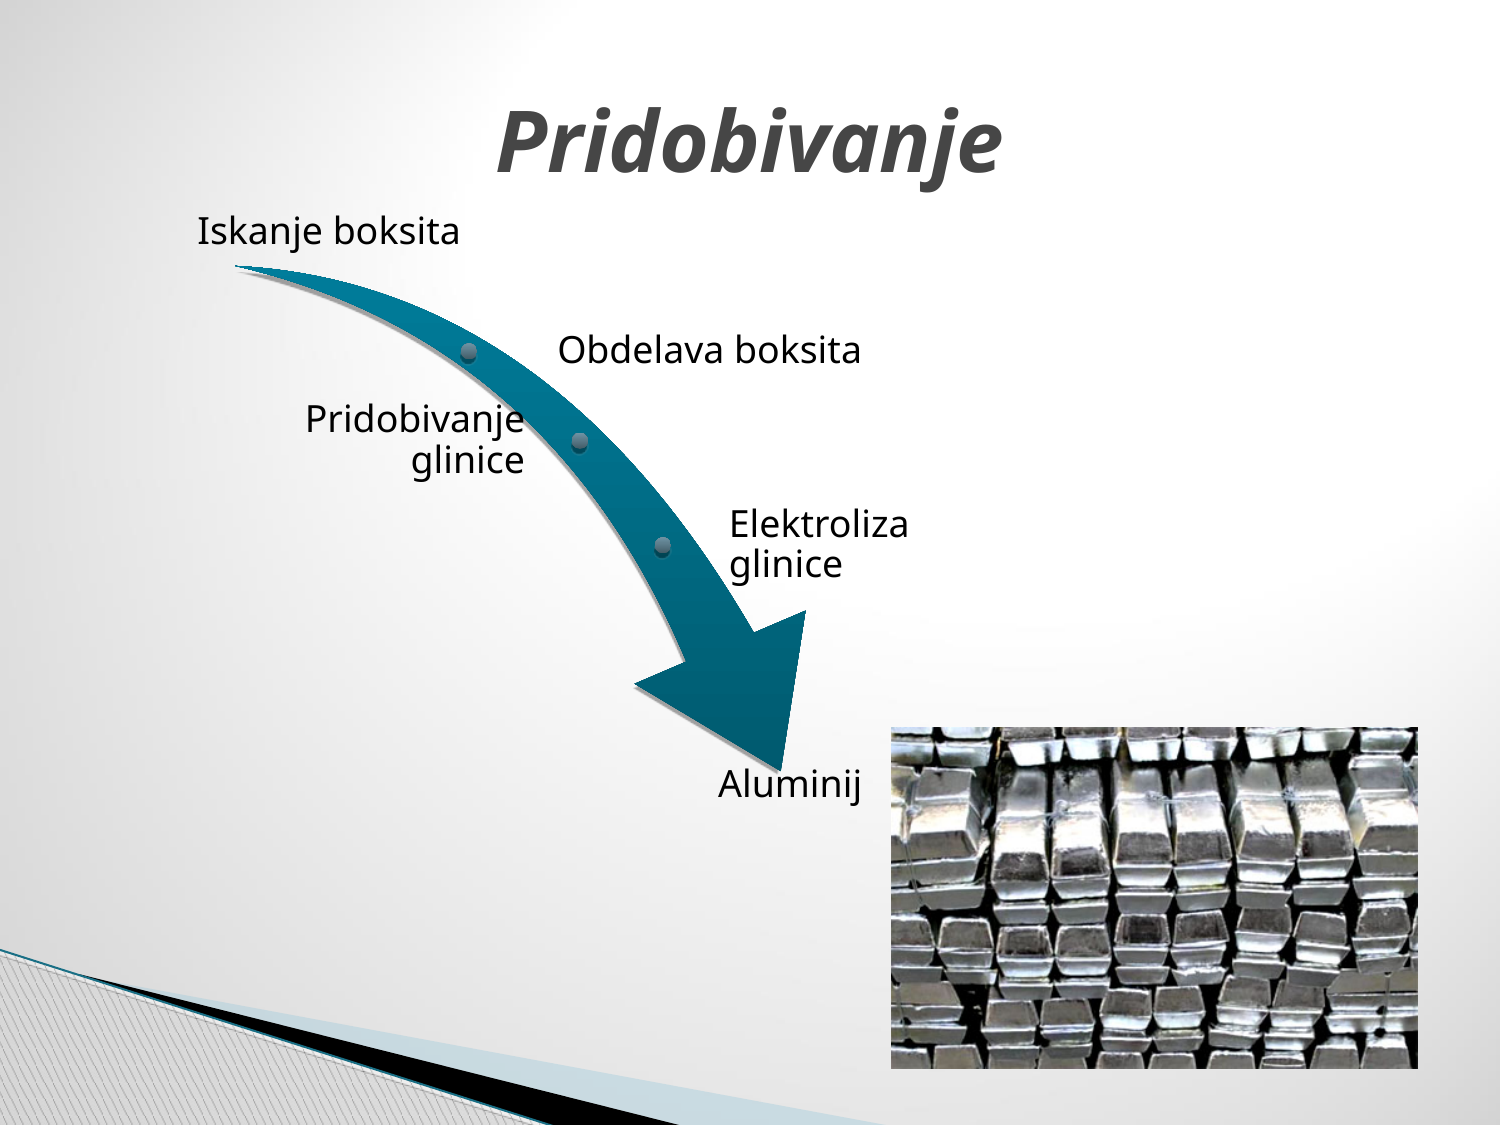

# Pridobivanje
Iskanje boksita
Obdelava boksita
Pridobivanje glinice
Elektroliza glinice
Aluminij